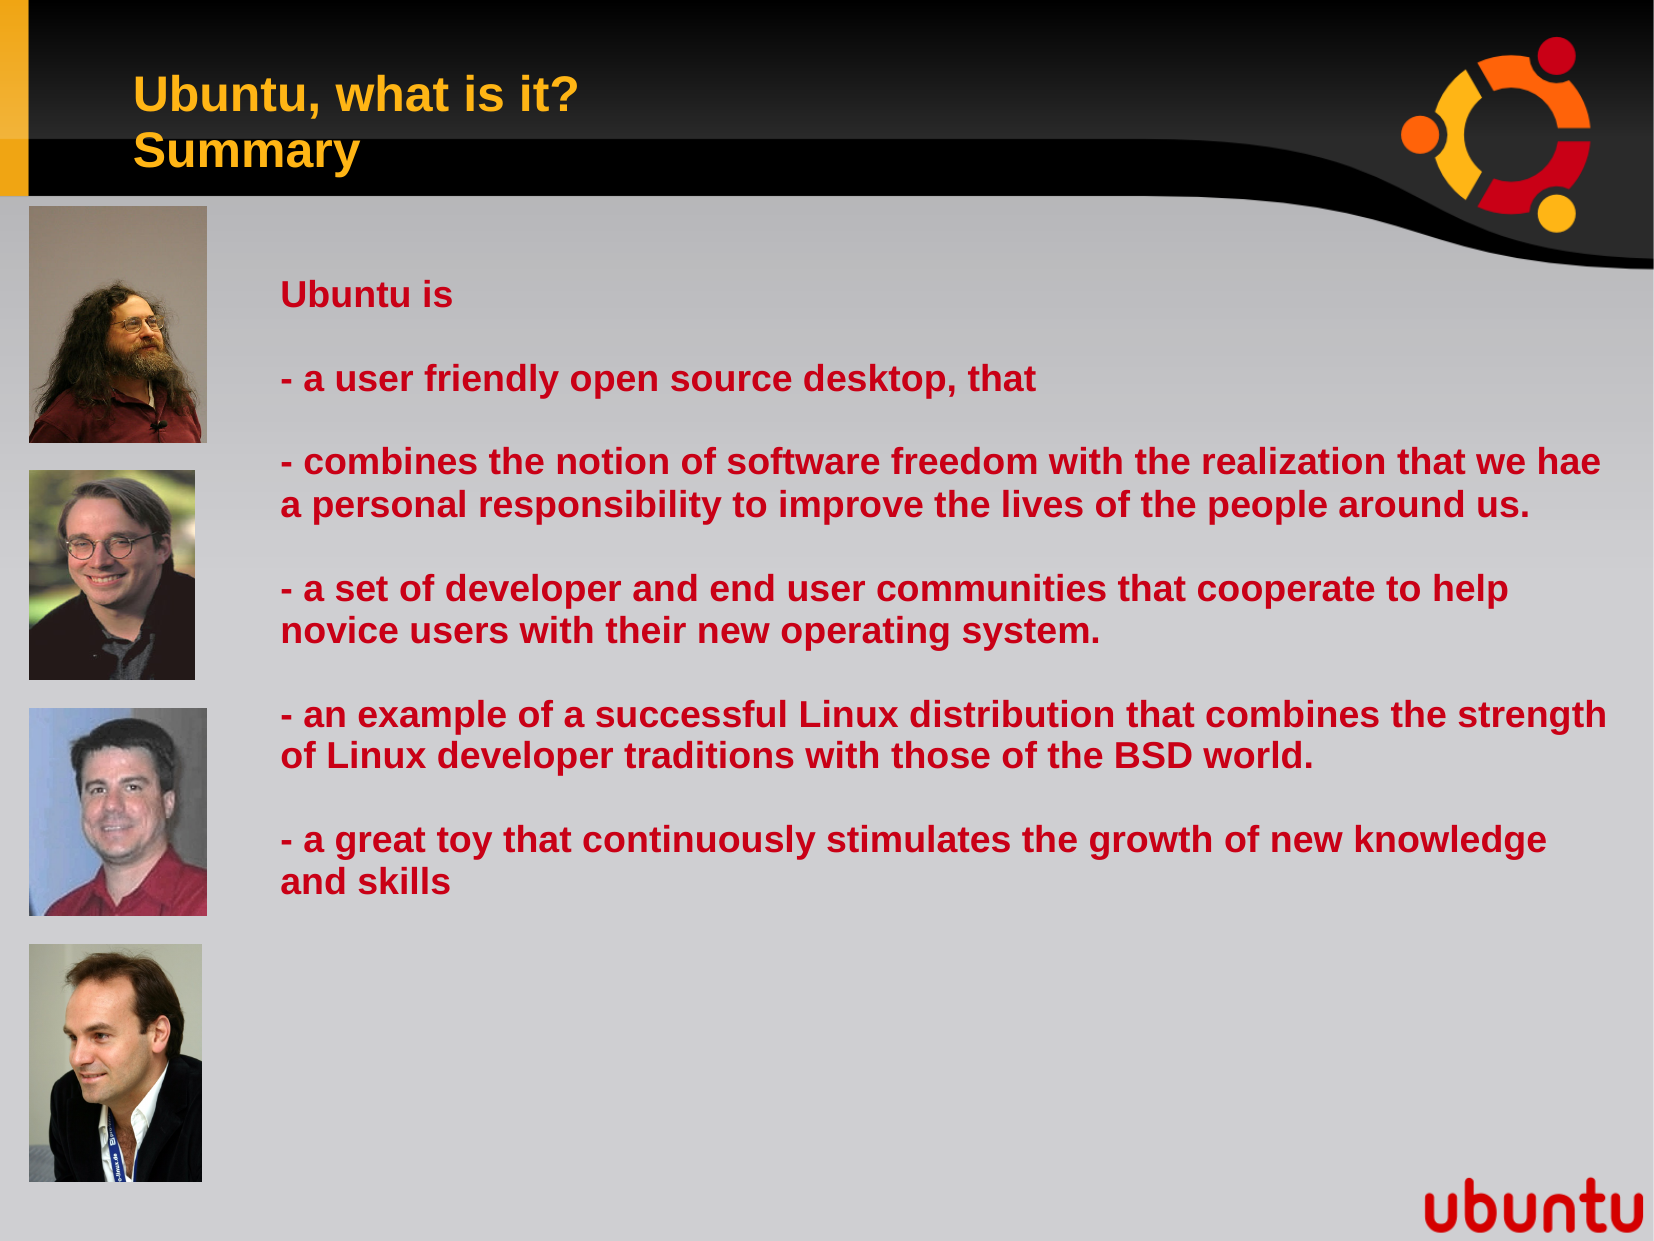

Ubuntu, what is it?
Summary
Ubuntu is
- a user friendly open source desktop, that
- combines the notion of software freedom with the realization that we hae a personal responsibility to improve the lives of the people around us.
- a set of developer and end user communities that cooperate to help novice users with their new operating system.
- an example of a successful Linux distribution that combines the strength of Linux developer traditions with those of the BSD world.
- a great toy that continuously stimulates the growth of new knowledge and skills